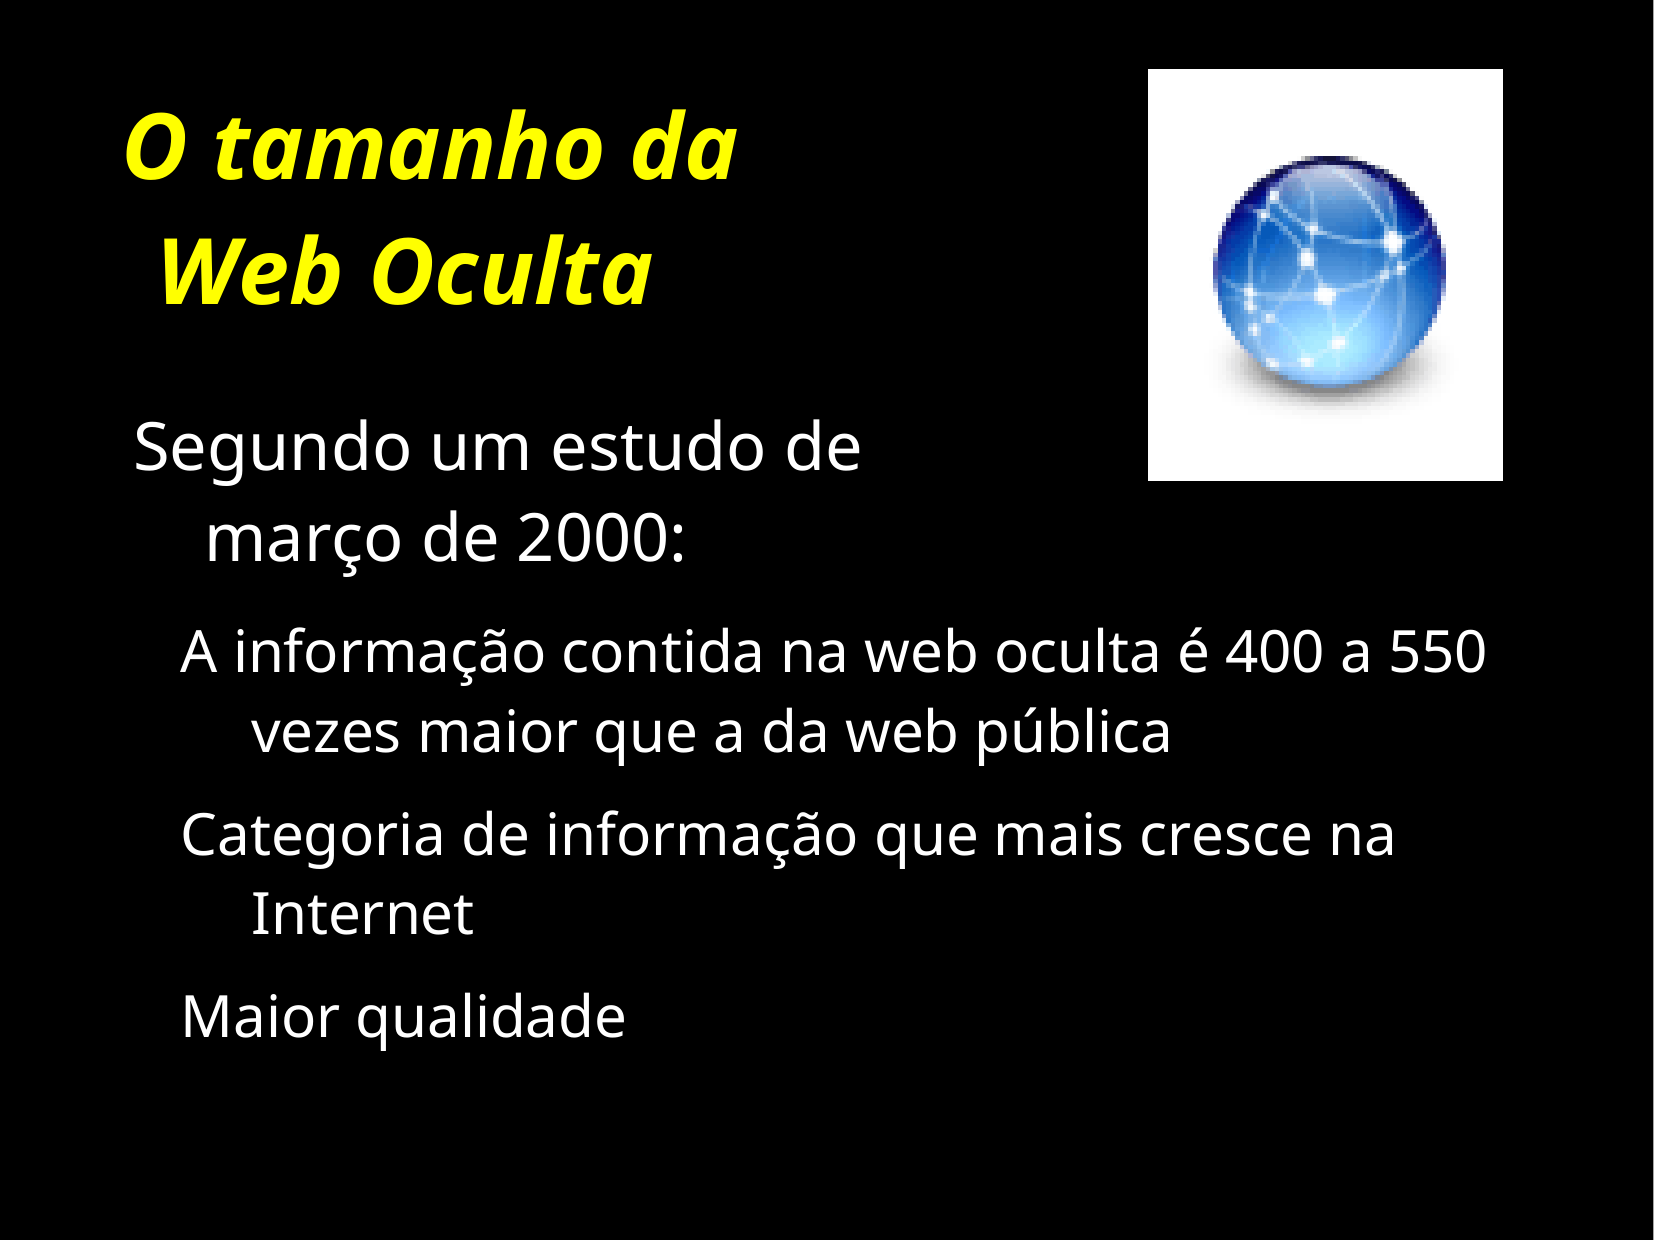

# O tamanho da Web Oculta
Segundo um estudo de
março de 2000:
A informação contida na web oculta é 400 a 550 vezes maior que a da web pública
Categoria de informação que mais cresce na Internet
Maior qualidade